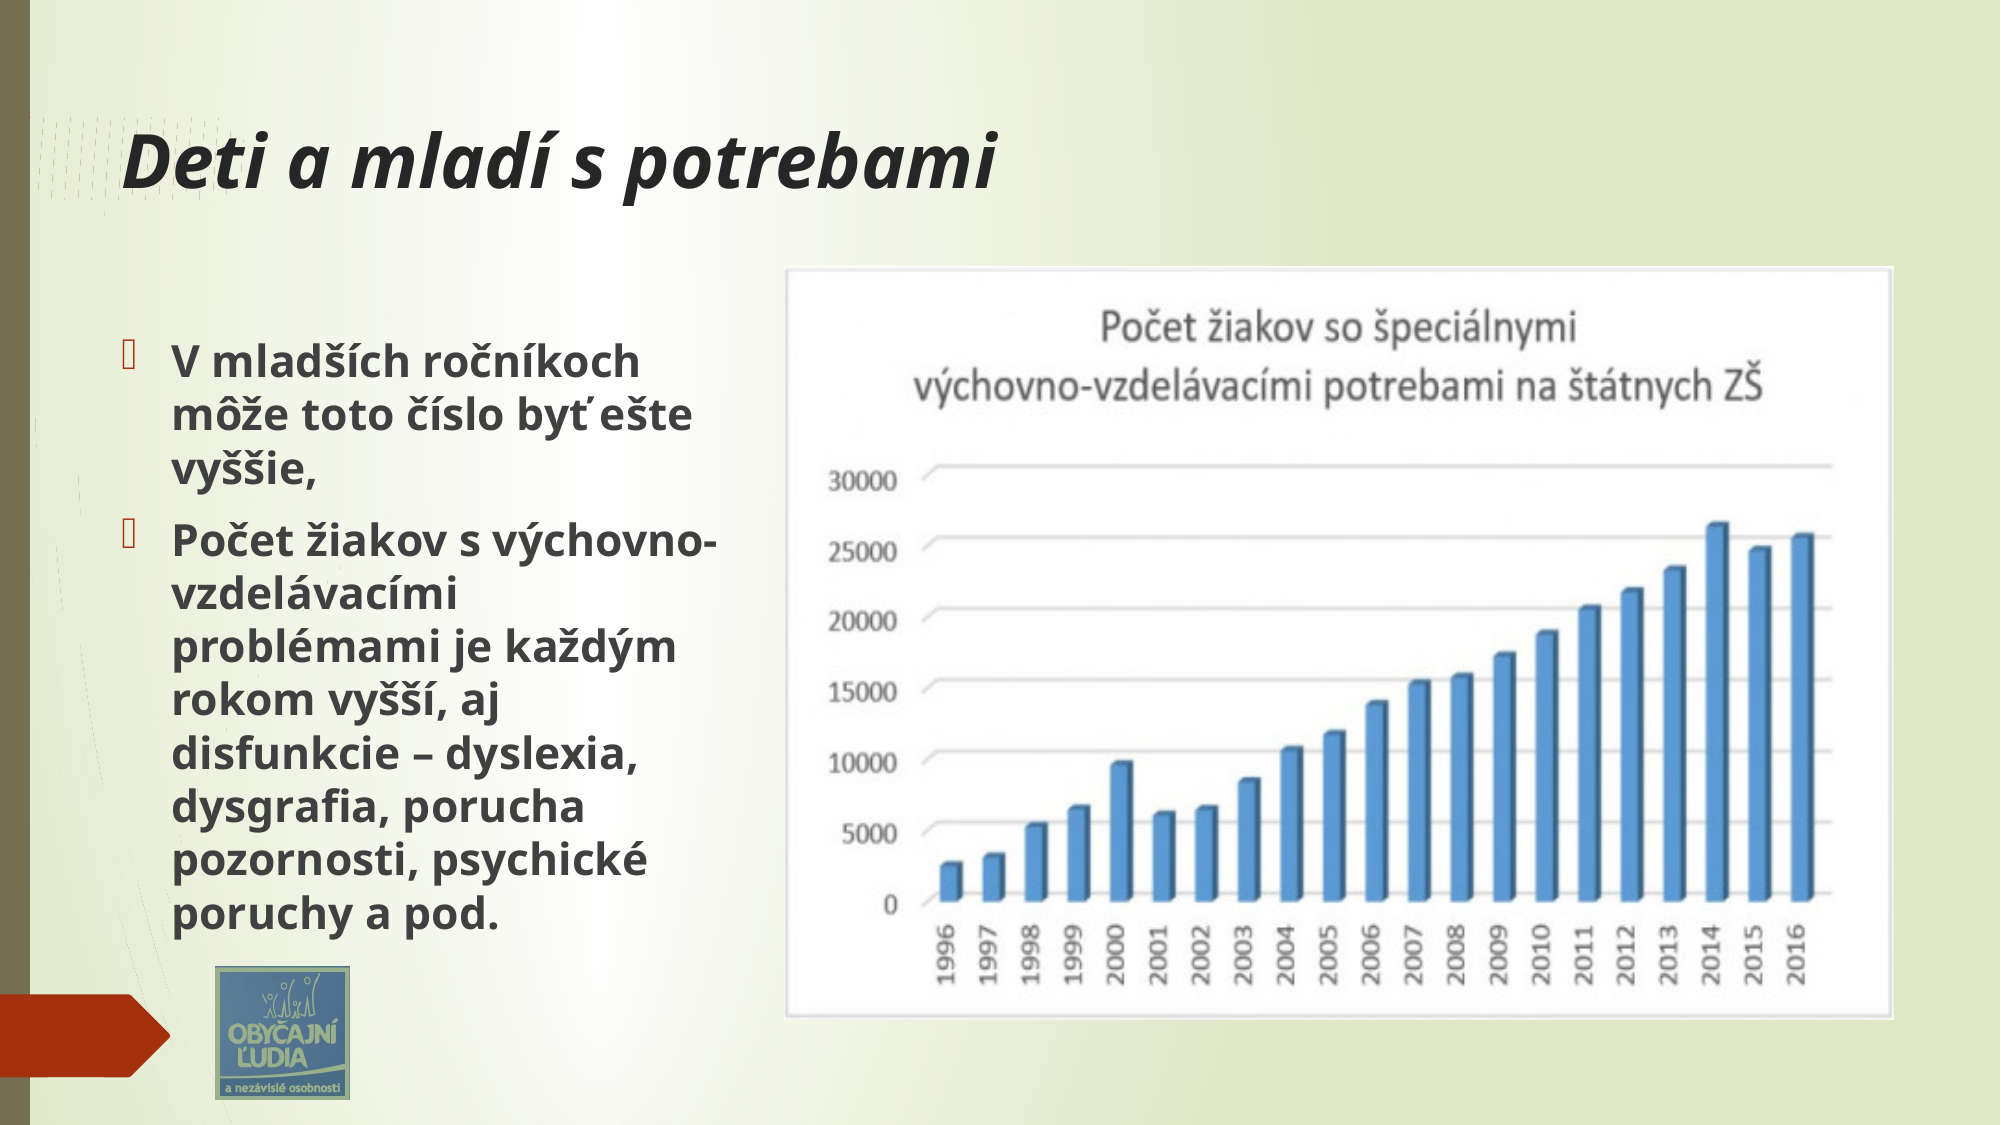

# Deti a mladí s potrebami
V mladších ročníkoch môže toto číslo byť ešte vyššie,
Počet žiakov s výchovno-vzdelávacími problémami je každým rokom vyšší, aj disfunkcie – dyslexia, dysgrafia, porucha pozornosti, psychické poruchy a pod.